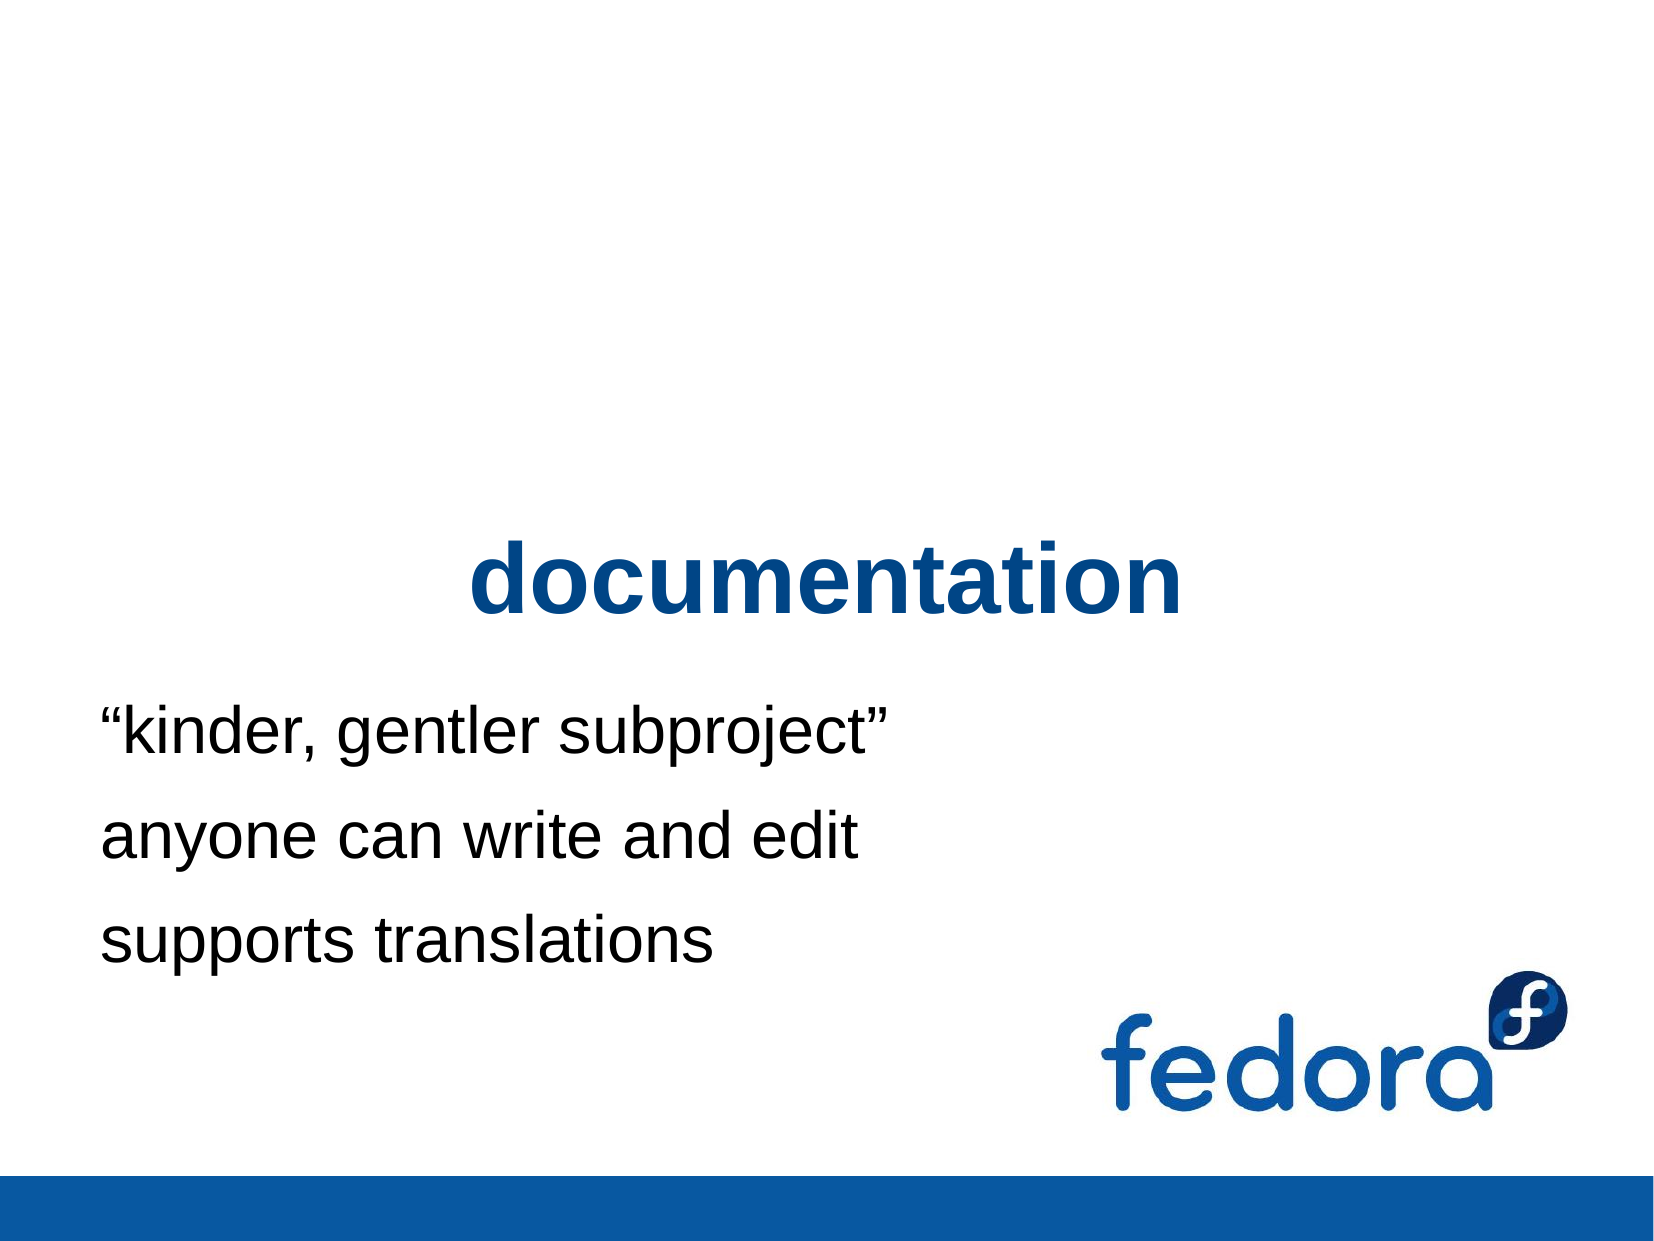

# documentation
“kinder, gentler subproject”
anyone can write and edit
supports translations